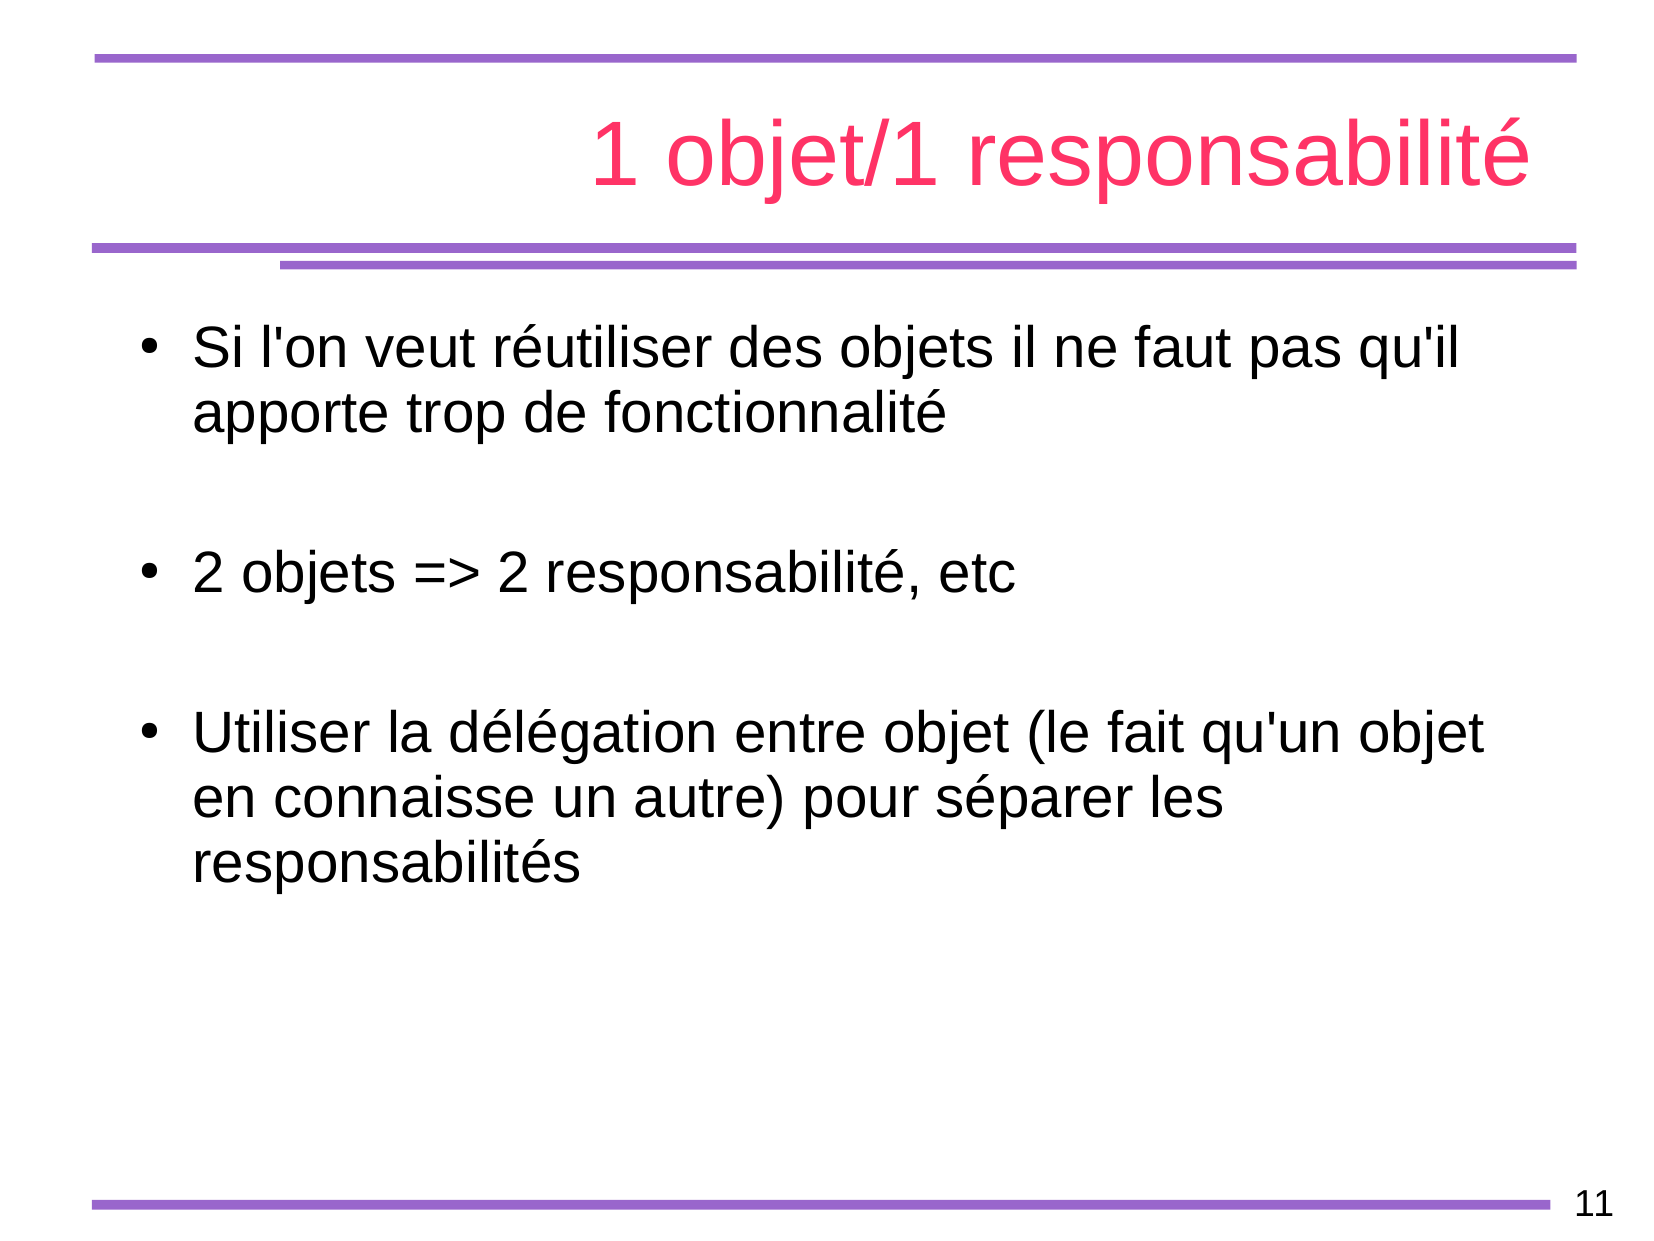

# 1 objet/1 responsabilité
Si l'on veut réutiliser des objets il ne faut pas qu'il apporte trop de fonctionnalité
2 objets => 2 responsabilité, etc
Utiliser la délégation entre objet (le fait qu'un objet en connaisse un autre) pour séparer les responsabilités